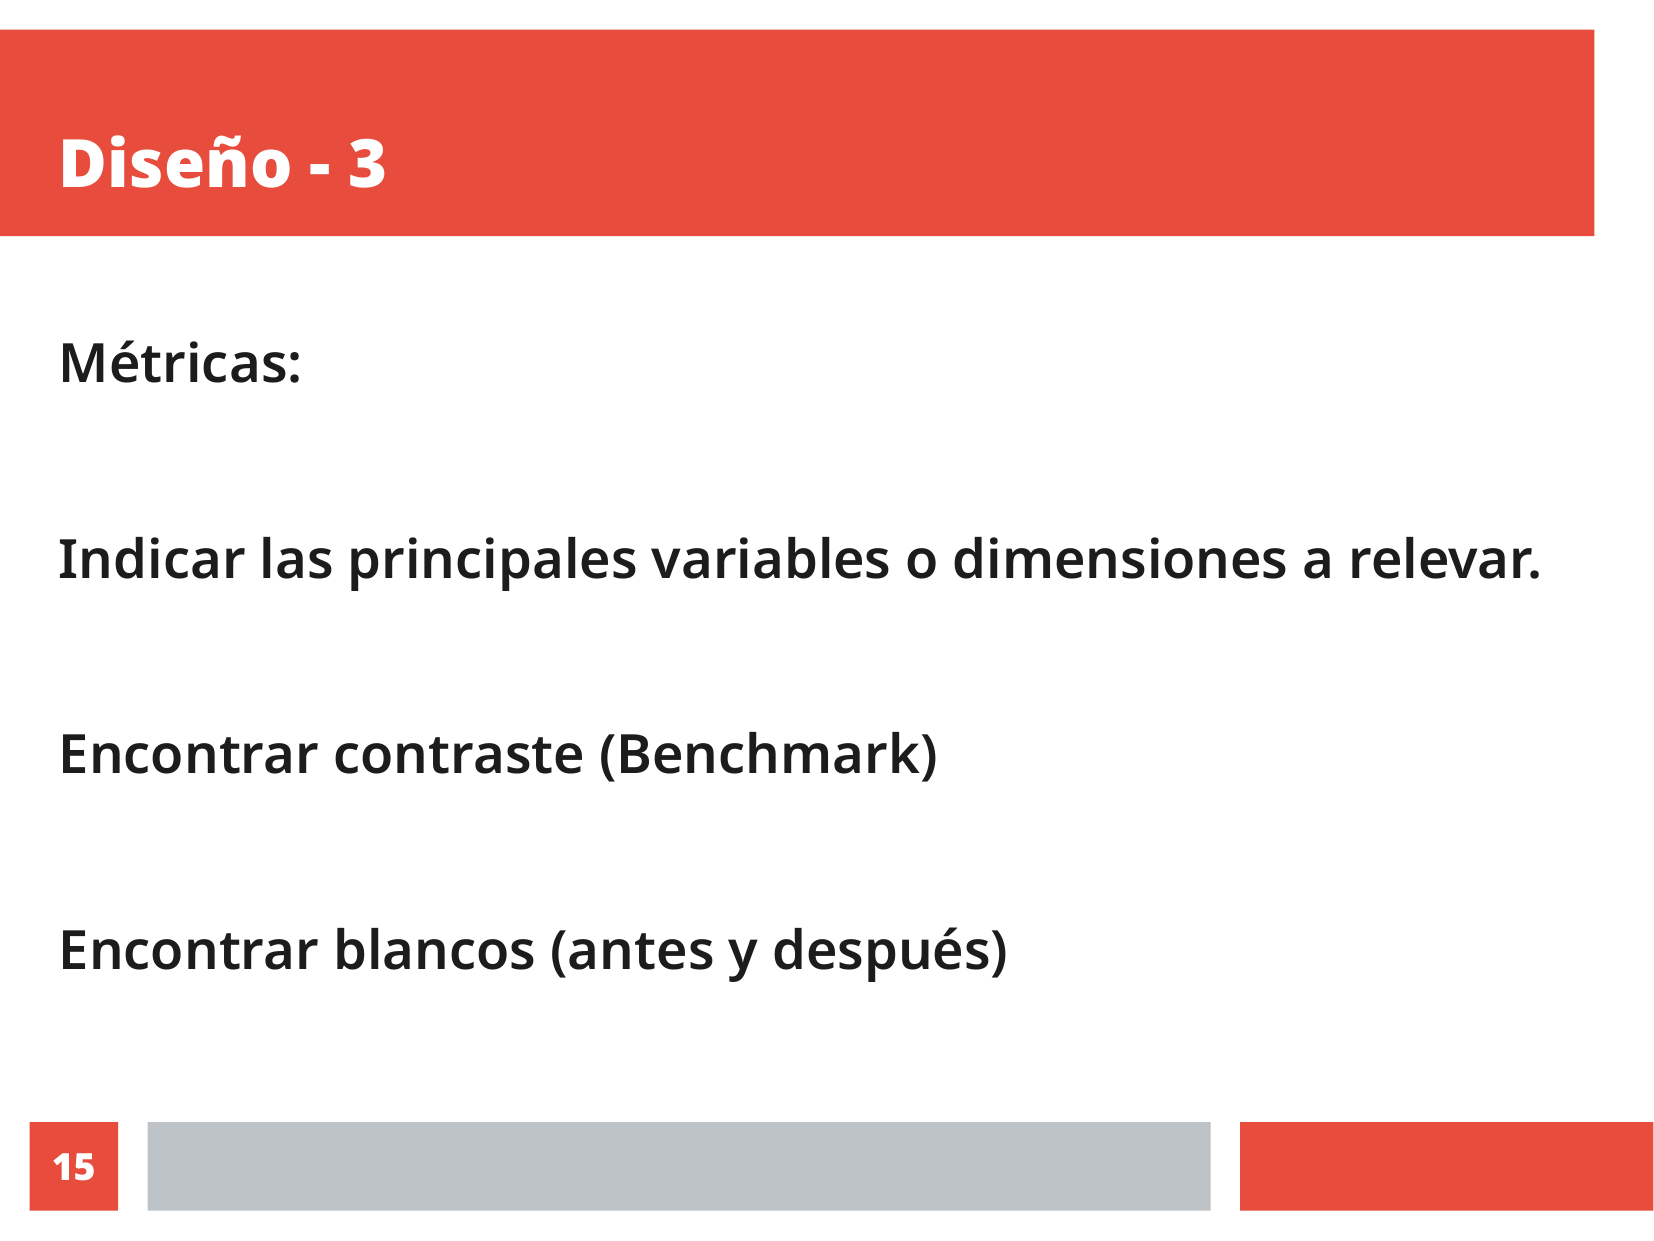

# Diseño - 3
Métricas:
Indicar las principales variables o dimensiones a relevar.
Encontrar contraste (Benchmark)
Encontrar blancos (antes y después)
15